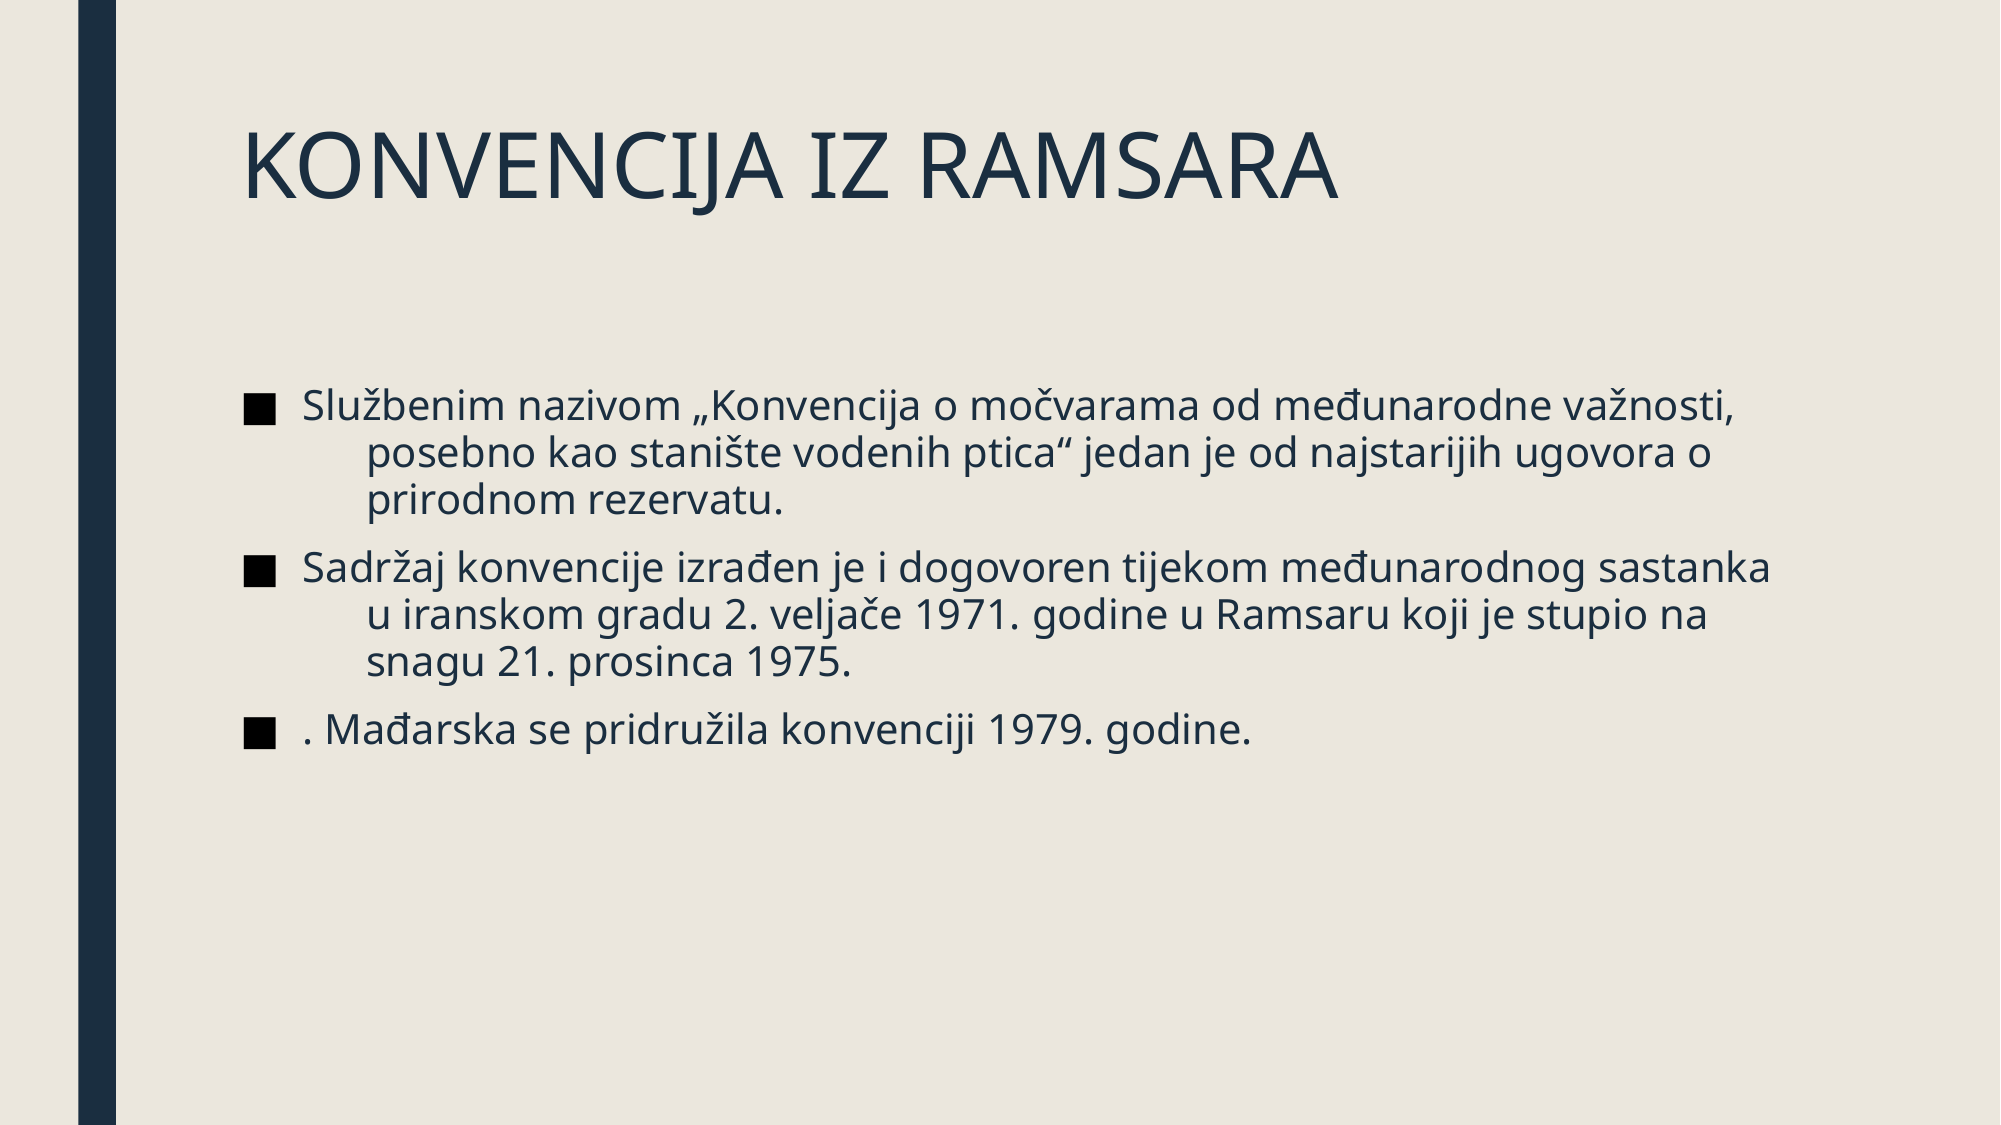

# KONVENCIJA IZ RAMSARA
Službenim nazivom „Konvencija o močvarama od međunarodne važnosti, posebno kao stanište vodenih ptica“ jedan je od najstarijih ugovora o prirodnom rezervatu.
Sadržaj konvencije izrađen je i dogovoren tijekom međunarodnog sastanka u iranskom gradu 2. veljače 1971. godine u Ramsaru koji je stupio na snagu 21. prosinca 1975.
. Mađarska se pridružila konvenciji 1979. godine.